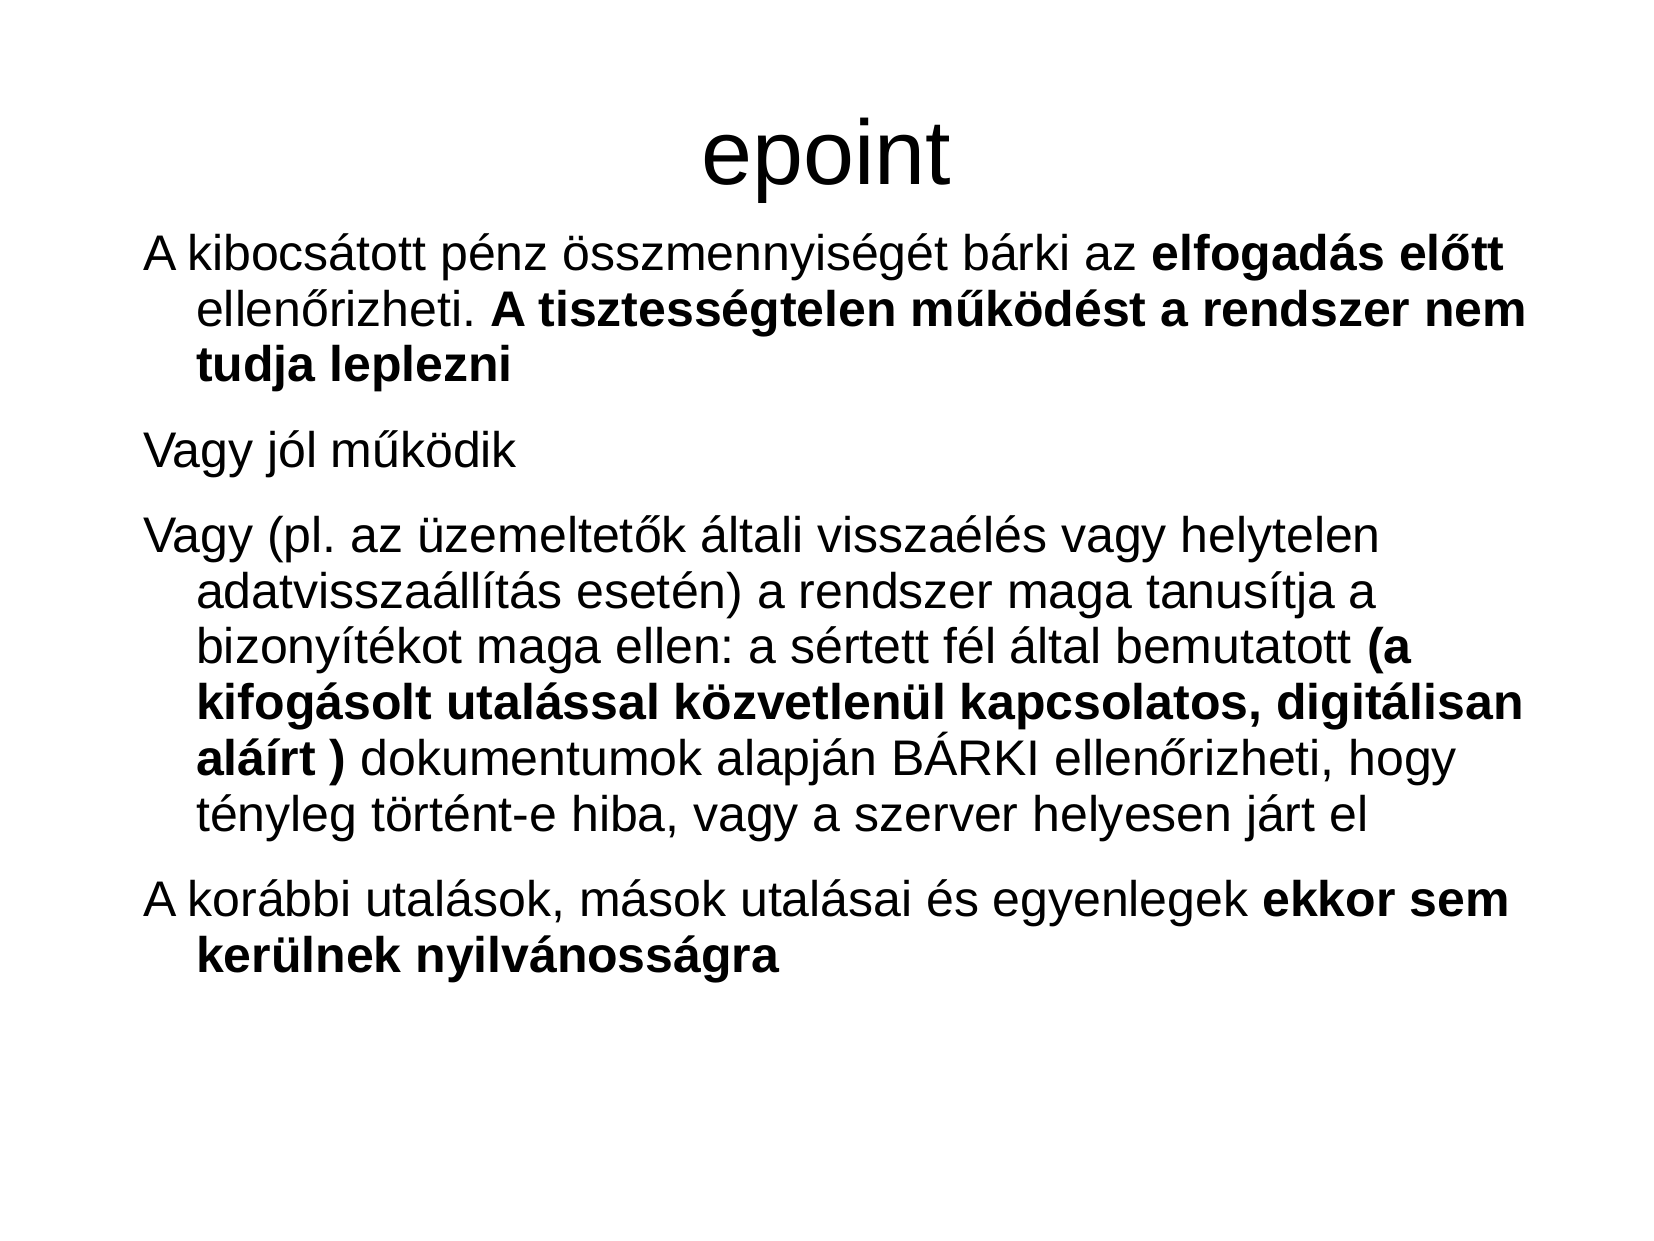

# epoint
A kibocsátott pénz összmennyiségét bárki az elfogadás előtt ellenőrizheti. A tisztességtelen működést a rendszer nem tudja leplezni
Vagy jól működik
Vagy (pl. az üzemeltetők általi visszaélés vagy helytelen adatvisszaállítás esetén) a rendszer maga tanusítja a bizonyítékot maga ellen: a sértett fél által bemutatott (a kifogásolt utalással közvetlenül kapcsolatos, digitálisan aláírt ) dokumentumok alapján BÁRKI ellenőrizheti, hogy tényleg történt-e hiba, vagy a szerver helyesen járt el
A korábbi utalások, mások utalásai és egyenlegek ekkor sem kerülnek nyilvánosságra